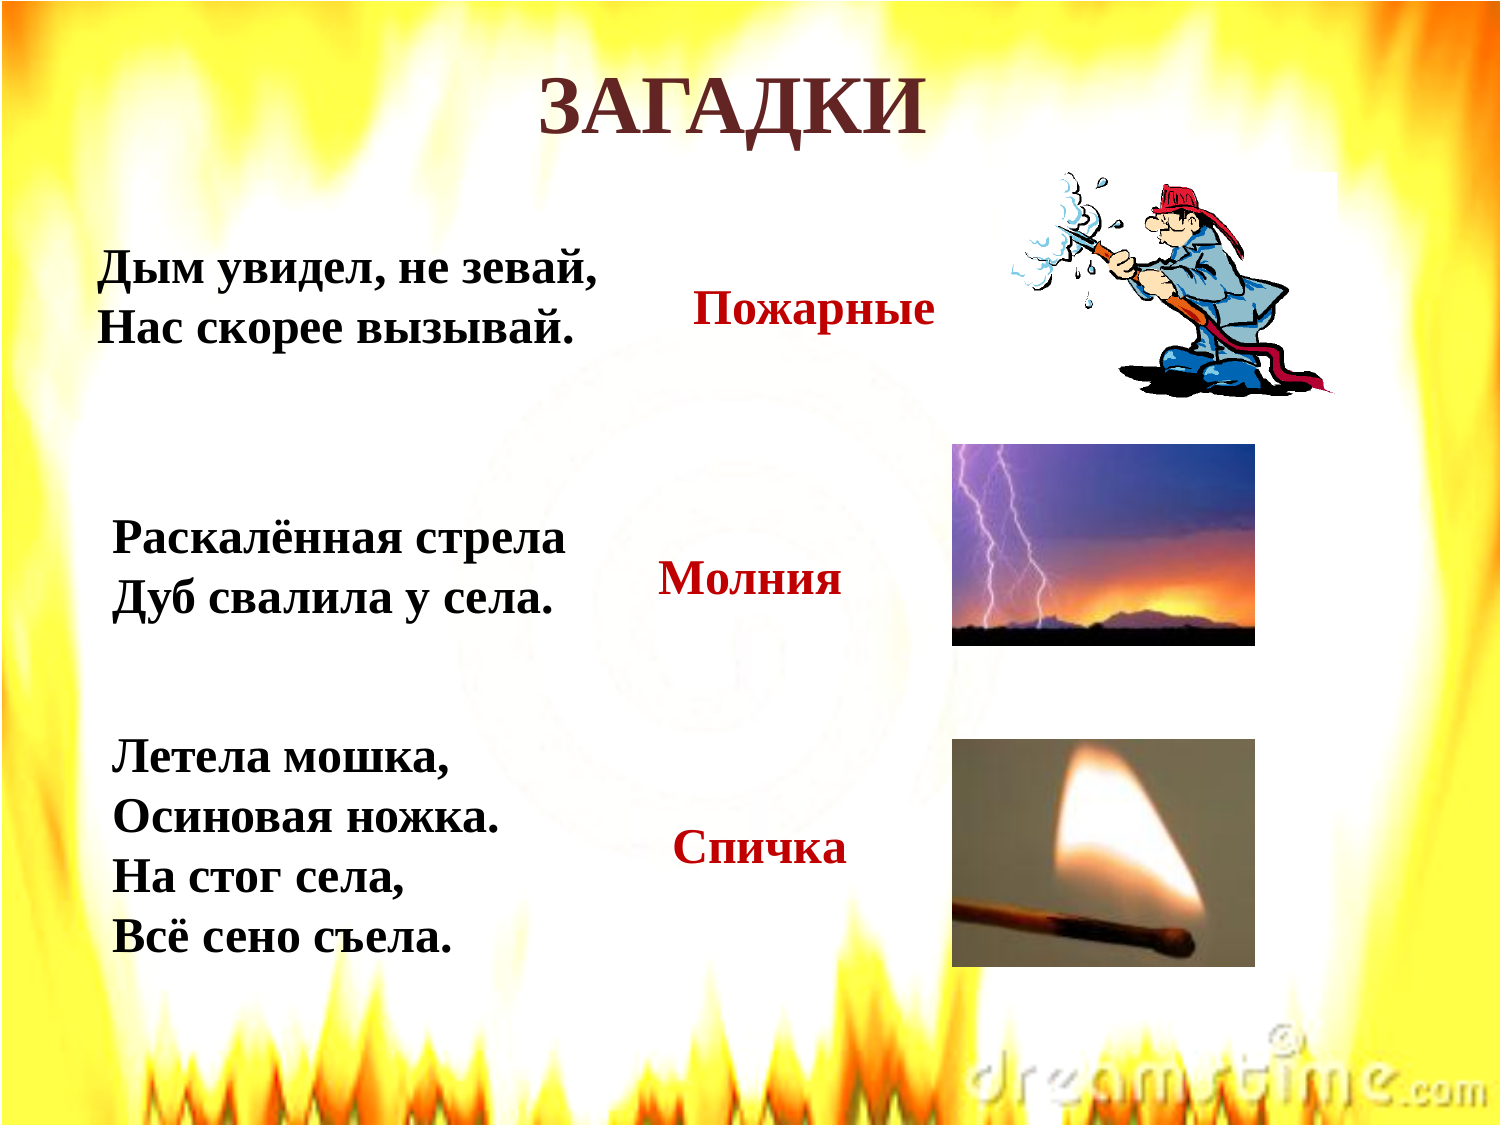

ЗАГАДКИ
Дым увидел, не зевай,
Нас скорее вызывай.
Пожарные
Раскалённая стрела
Дуб свалила у села.
Молния
Летела мошка,
Осиновая ножка.
На стог села,
Всё сено съела.
Спичка